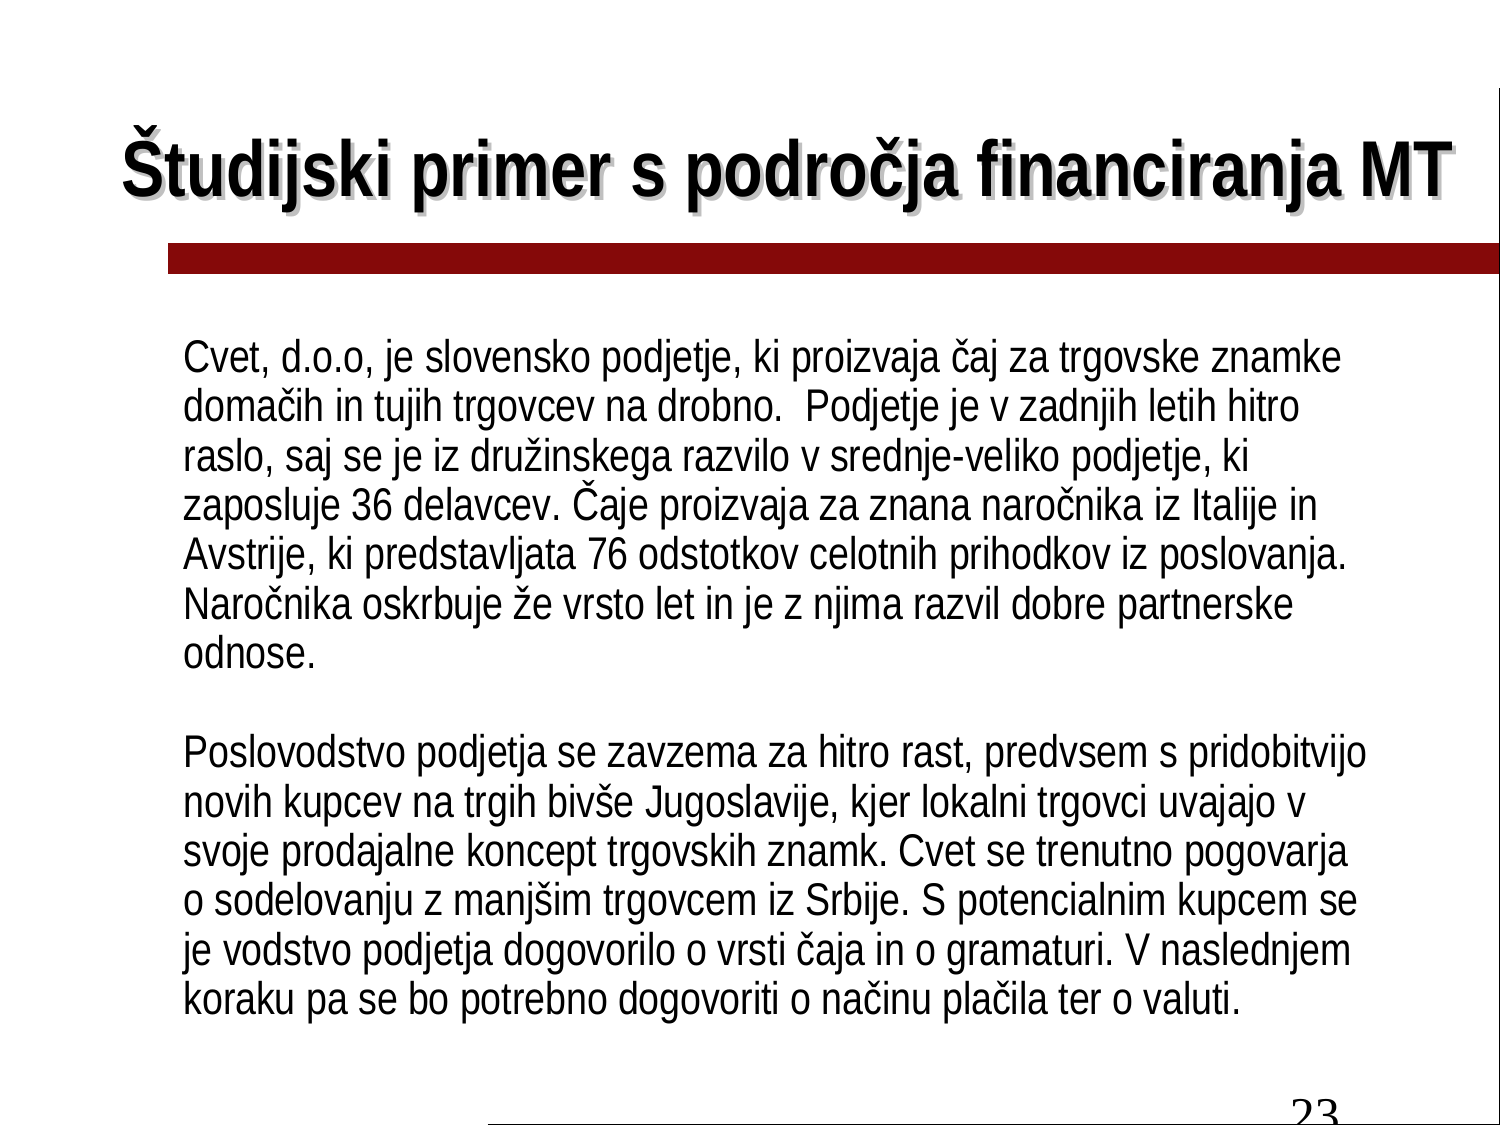

# Študijski primer s področja financiranja MT
	Cvet, d.o.o, je slovensko podjetje, ki proizvaja čaj za trgovske znamke domačih in tujih trgovcev na drobno. Podjetje je v zadnjih letih hitro raslo, saj se je iz družinskega razvilo v srednje-veliko podjetje, ki zaposluje 36 delavcev. Čaje proizvaja za znana naročnika iz Italije in Avstrije, ki predstavljata 76 odstotkov celotnih prihodkov iz poslovanja. Naročnika oskrbuje že vrsto let in je z njima razvil dobre partnerske odnose.
	Poslovodstvo podjetja se zavzema za hitro rast, predvsem s pridobitvijo novih kupcev na trgih bivše Jugoslavije, kjer lokalni trgovci uvajajo v svoje prodajalne koncept trgovskih znamk. Cvet se trenutno pogovarja o sodelovanju z manjšim trgovcem iz Srbije. S potencialnim kupcem se je vodstvo podjetja dogovorilo o vrsti čaja in o gramaturi. V naslednjem koraku pa se bo potrebno dogovoriti o načinu plačila ter o valuti.
23